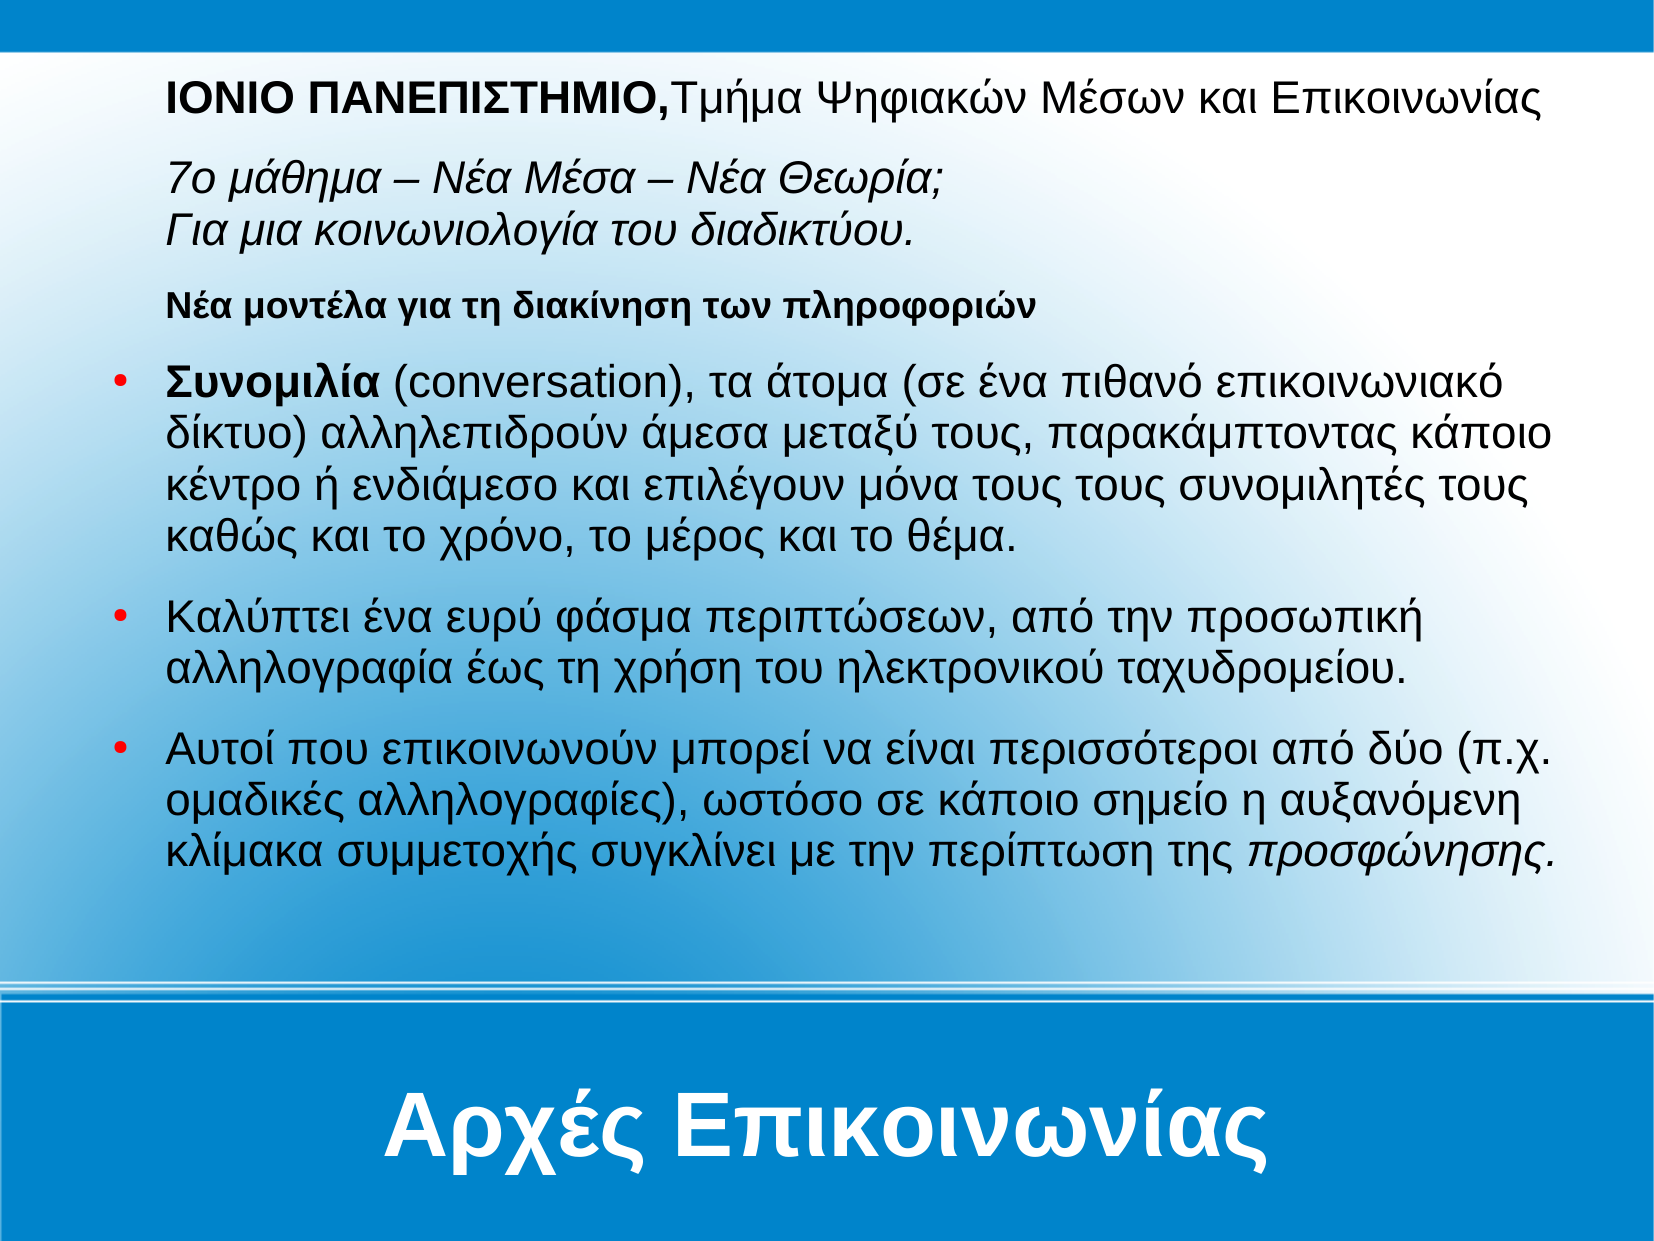

ΙΟΝΙΟ ΠΑΝΕΠΙΣΤΗΜΙΟ,Τμήμα Ψηφιακών Μέσων και Επικοινωνίας
7ο μάθημα – Νέα Μέσα – Νέα Θεωρία;
Για μια κοινωνιολογία του διαδικτύου.
Νέα μοντέλα για τη διακίνηση των πληροφοριών
Συνομιλία (conversation), τα άτομα (σε ένα πιθανό επικοινωνιακό δίκτυο) αλληλεπιδρούν άμεσα μεταξύ τους, παρακάμπτοντας κάποιο κέντρο ή ενδιάμεσο και επιλέγουν μόνα τους τους συνομιλητές τους καθώς και το χρόνο, το μέρος και το θέμα.
Καλύπτει ένα ευρύ φάσμα περιπτώσεων, από την προσωπική αλληλογραφία έως τη χρήση του ηλεκτρονικού ταχυδρομείου.
Αυτοί που επικοινωνούν μπορεί να είναι περισσότεροι από δύο (π.χ. ομαδικές αλληλογραφίες), ωστόσο σε κάποιο σημείο η αυξανόμενη κλίμακα συμμετοχής συγκλίνει με την περίπτωση της προσφώνησης.
# Αρχές Επικοινωνίας